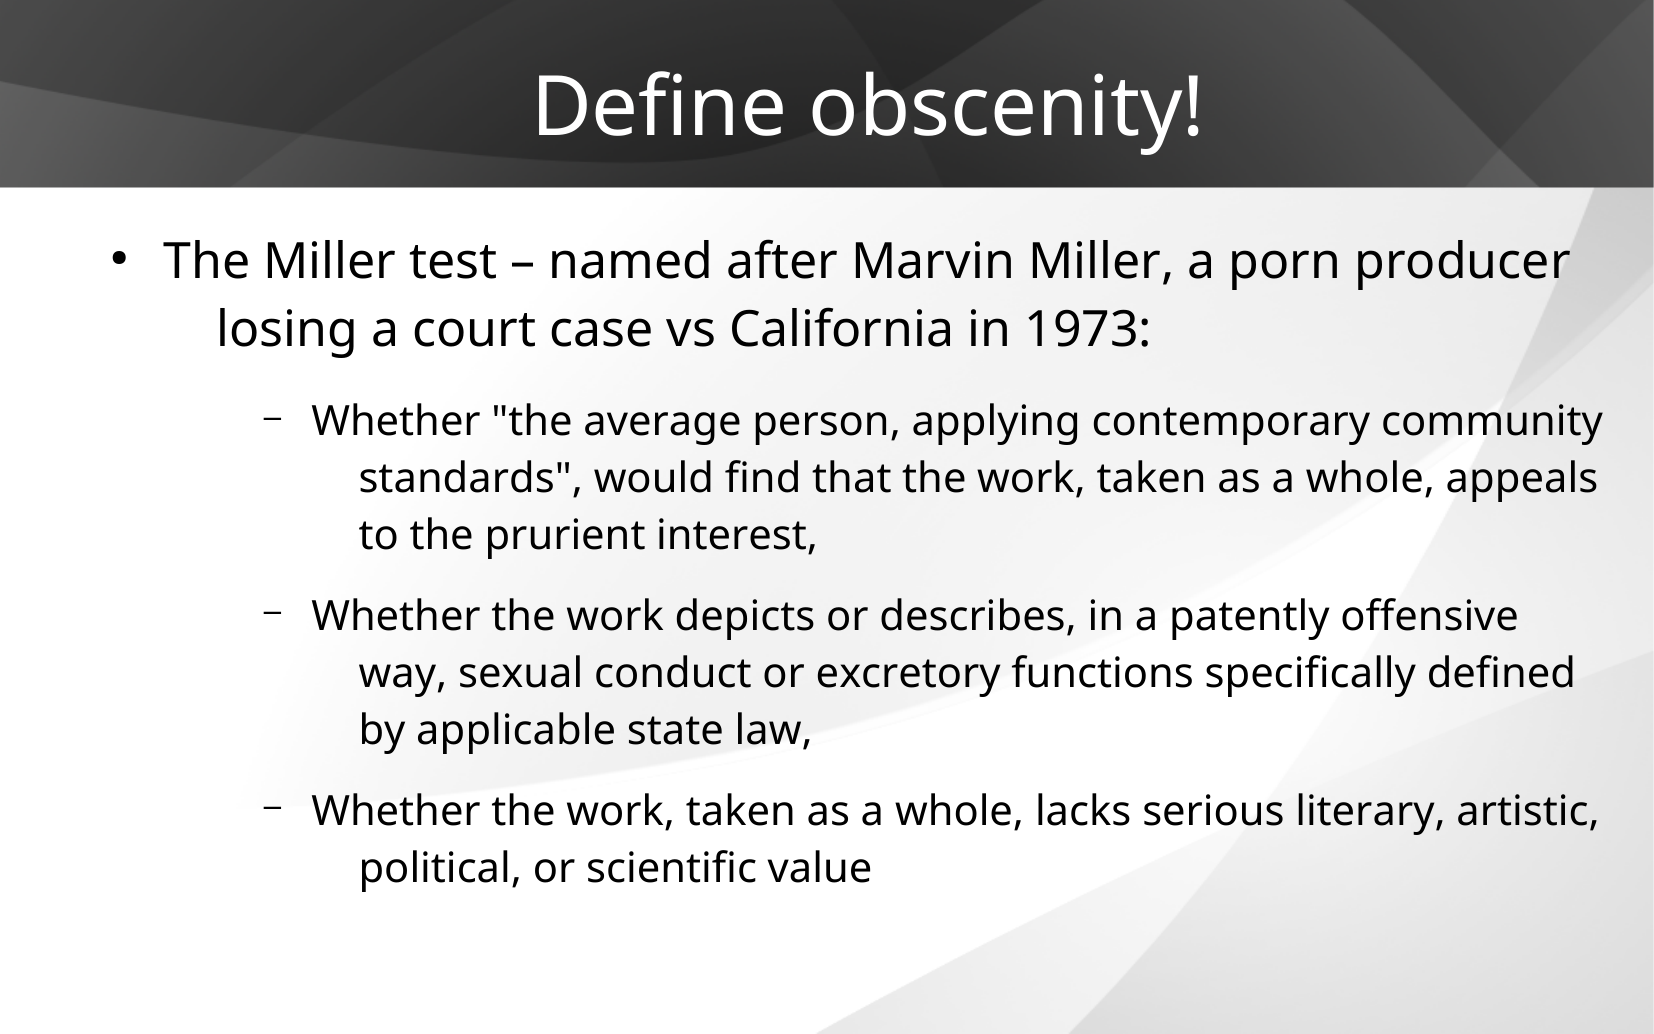

# Define obscenity!
The Miller test – named after Marvin Miller, a porn producer losing a court case vs California in 1973:
Whether "the average person, applying contemporary community standards", would find that the work, taken as a whole, appeals to the prurient interest,
Whether the work depicts or describes, in a patently offensive way, sexual conduct or excretory functions specifically defined by applicable state law,
Whether the work, taken as a whole, lacks serious literary, artistic, political, or scientific value